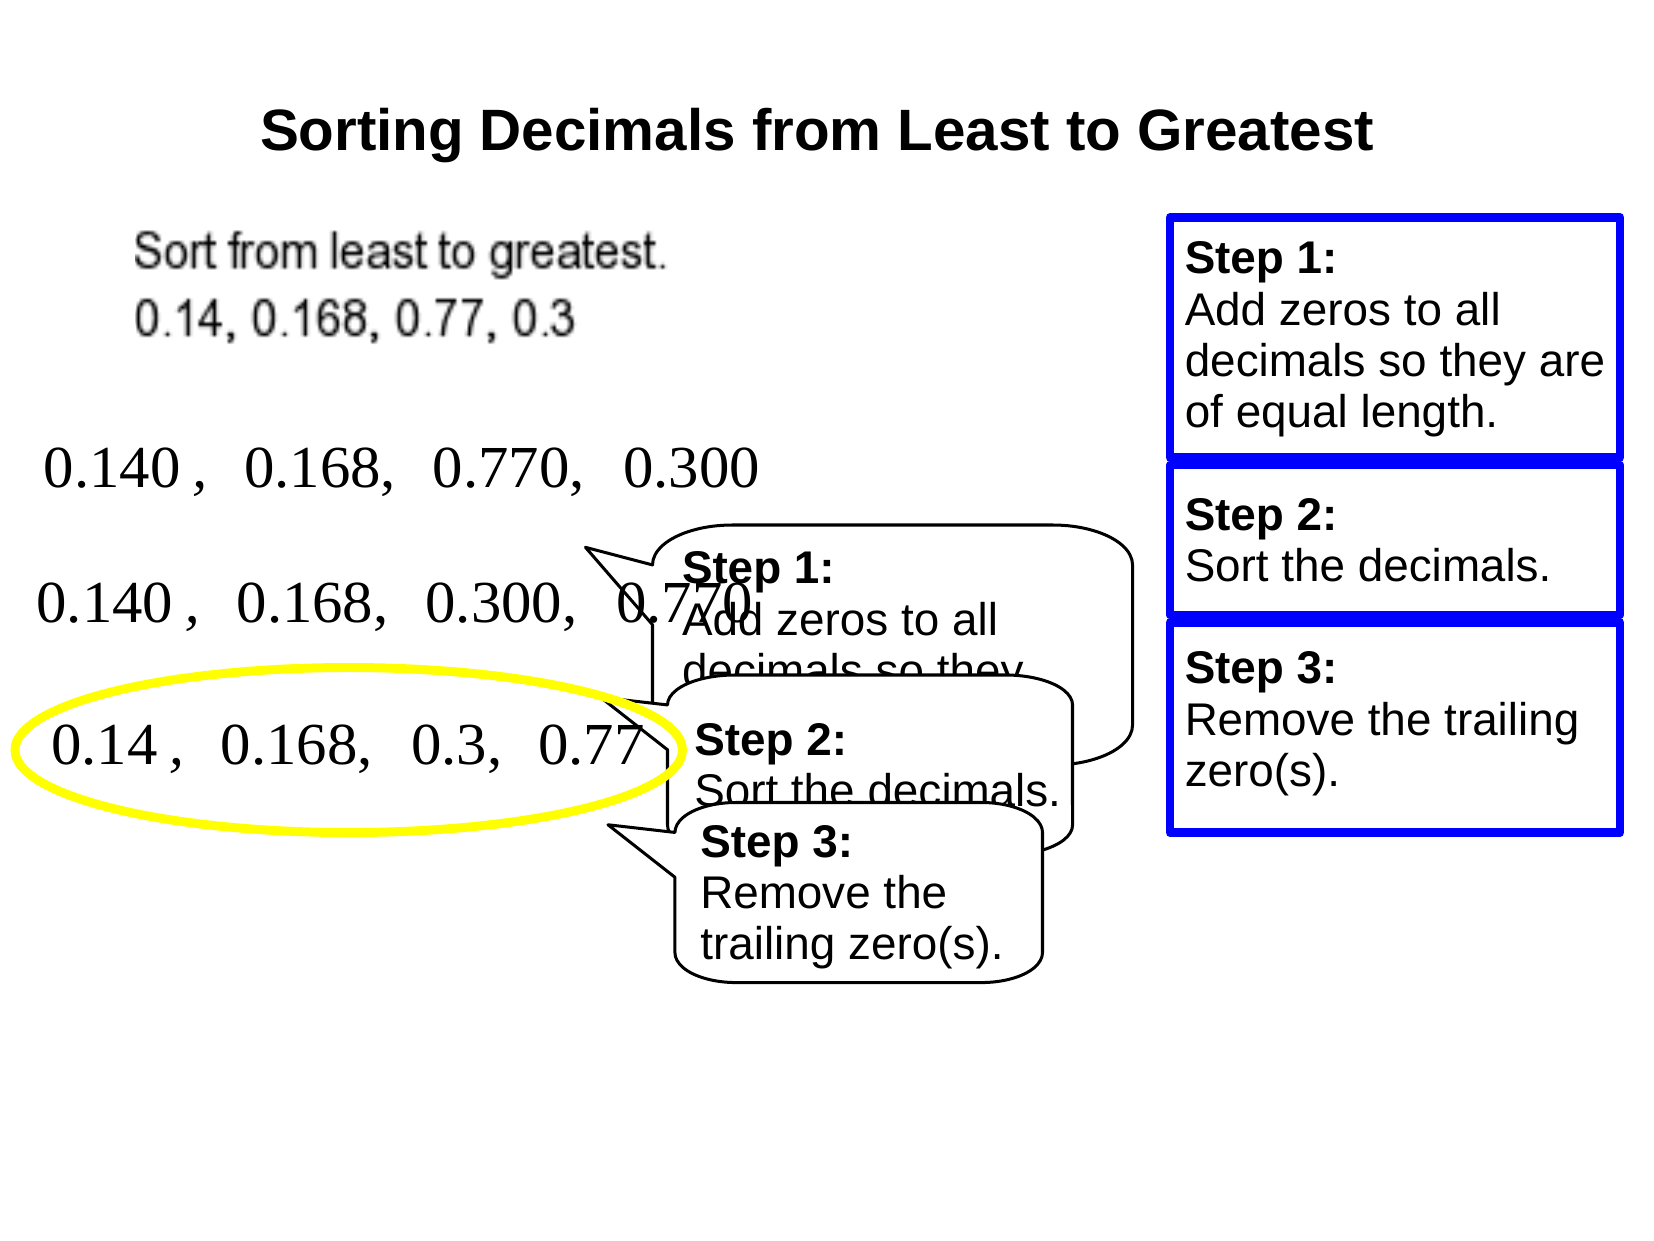

Sorting Decimals from Least to Greatest
Step 1:
Add zeros to all decimals so they are of equal length.
Step 2:
Sort the decimals.
Step 3:
Remove the trailing
zero(s).
Step 1:
Add zeros to all
decimals so they
are of equal length.
Step 2:
Sort the decimals.
Step 3:
Remove the
trailing zero(s).